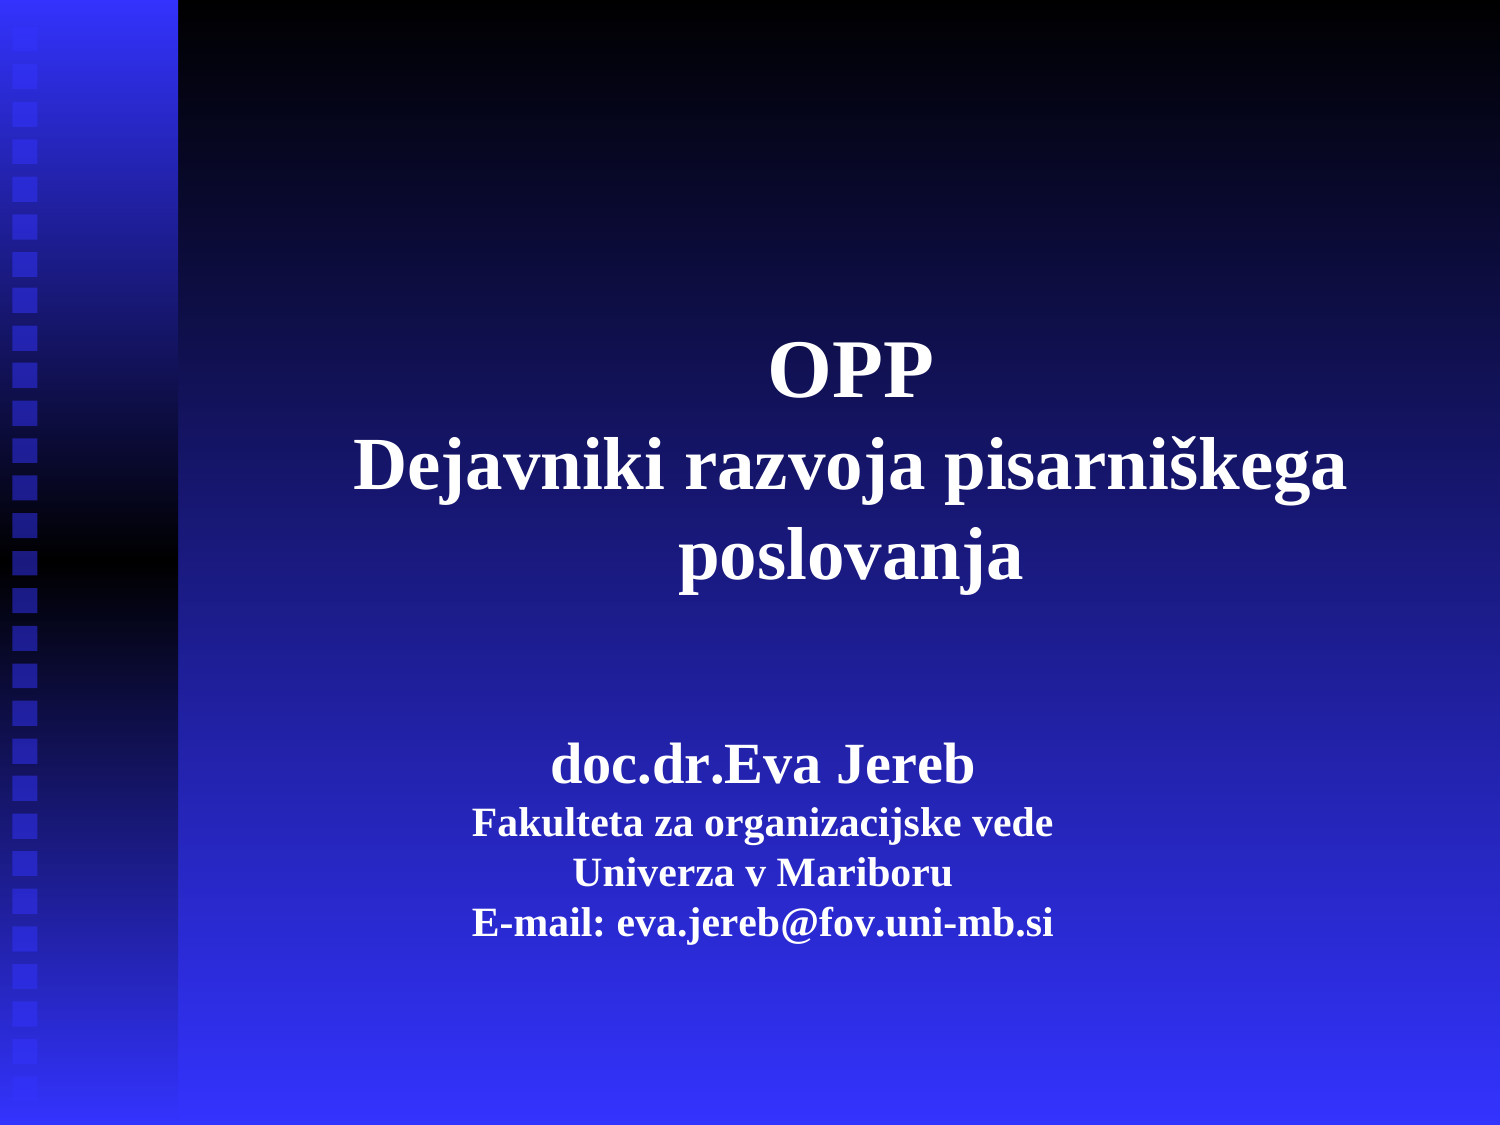

# OPP Dejavniki razvoja pisarniškega poslovanja
doc.dr.Eva Jereb
Fakulteta za organizacijske vede
Univerza v Mariboru
E-mail: eva.jereb@fov.uni-mb.si